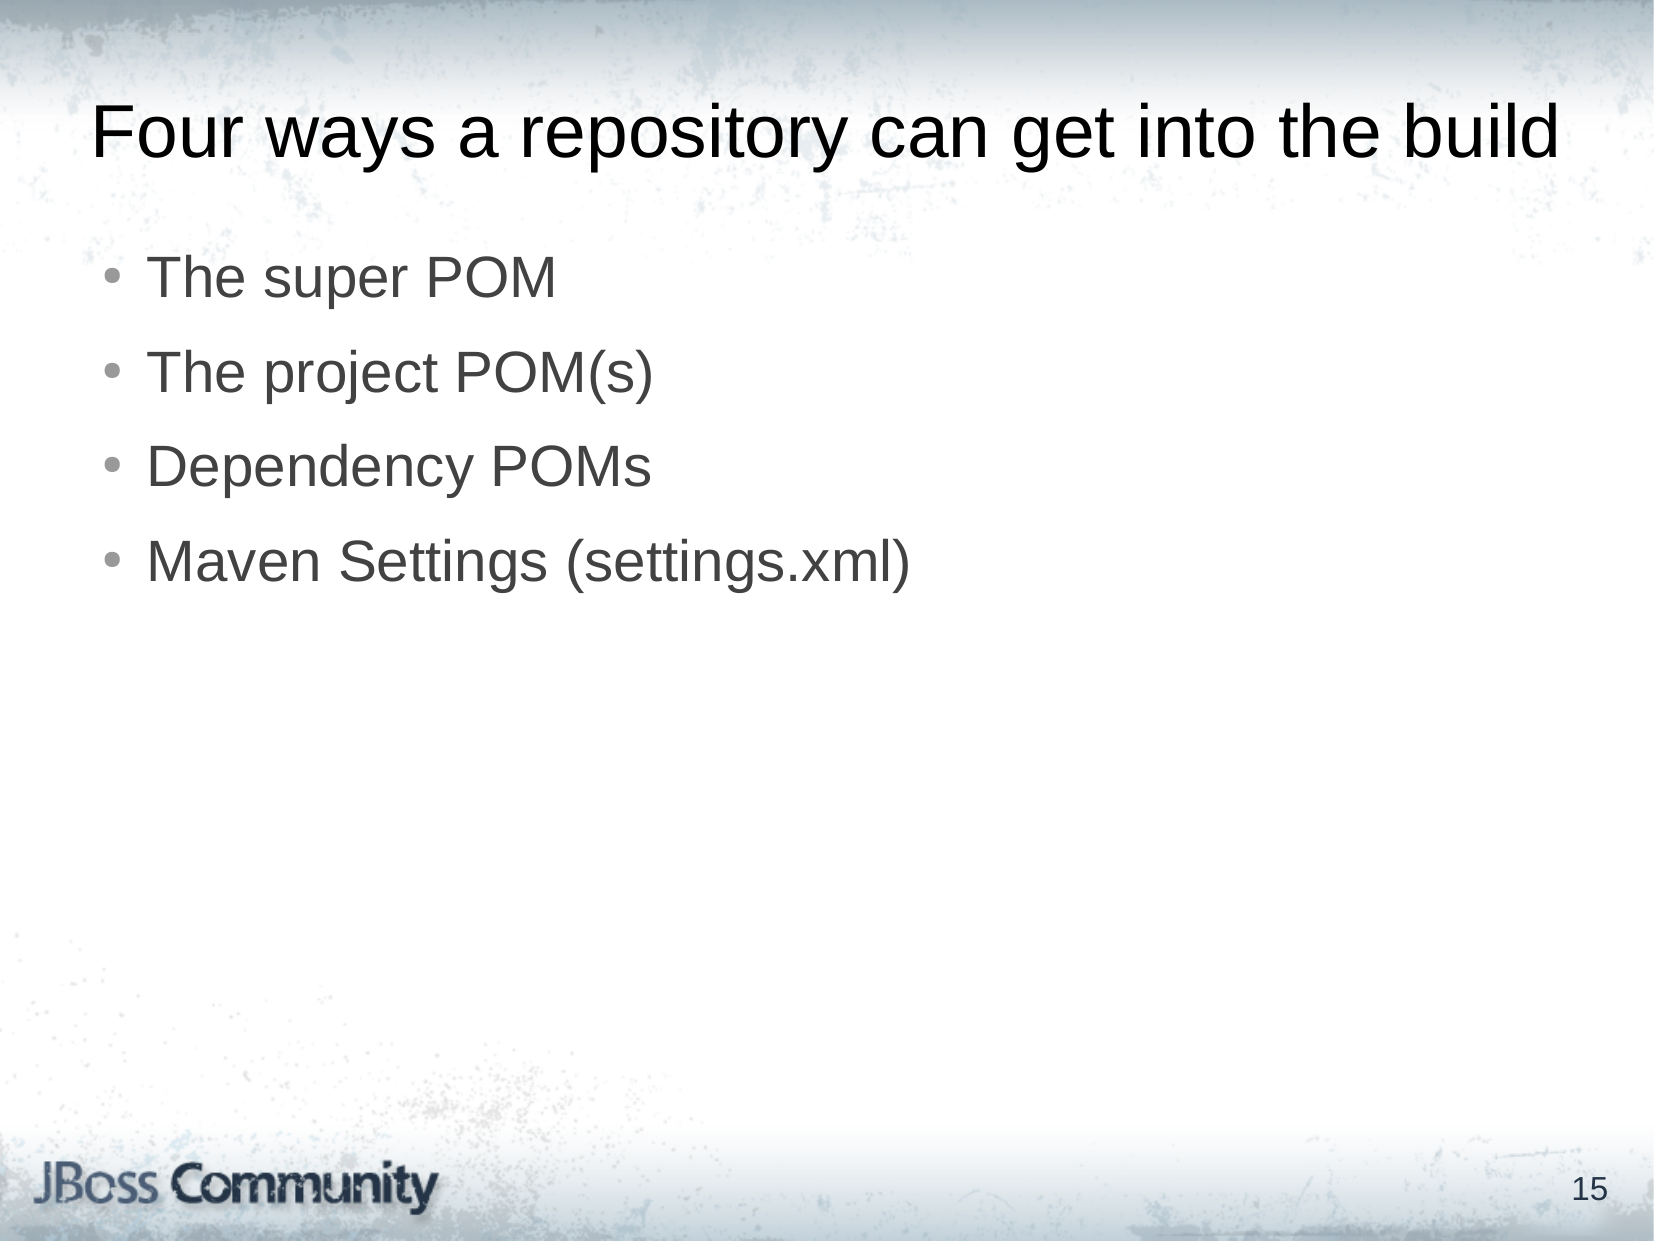

# Four ways a repository can get into the build
The super POM
The project POM(s)
Dependency POMs
Maven Settings (settings.xml)